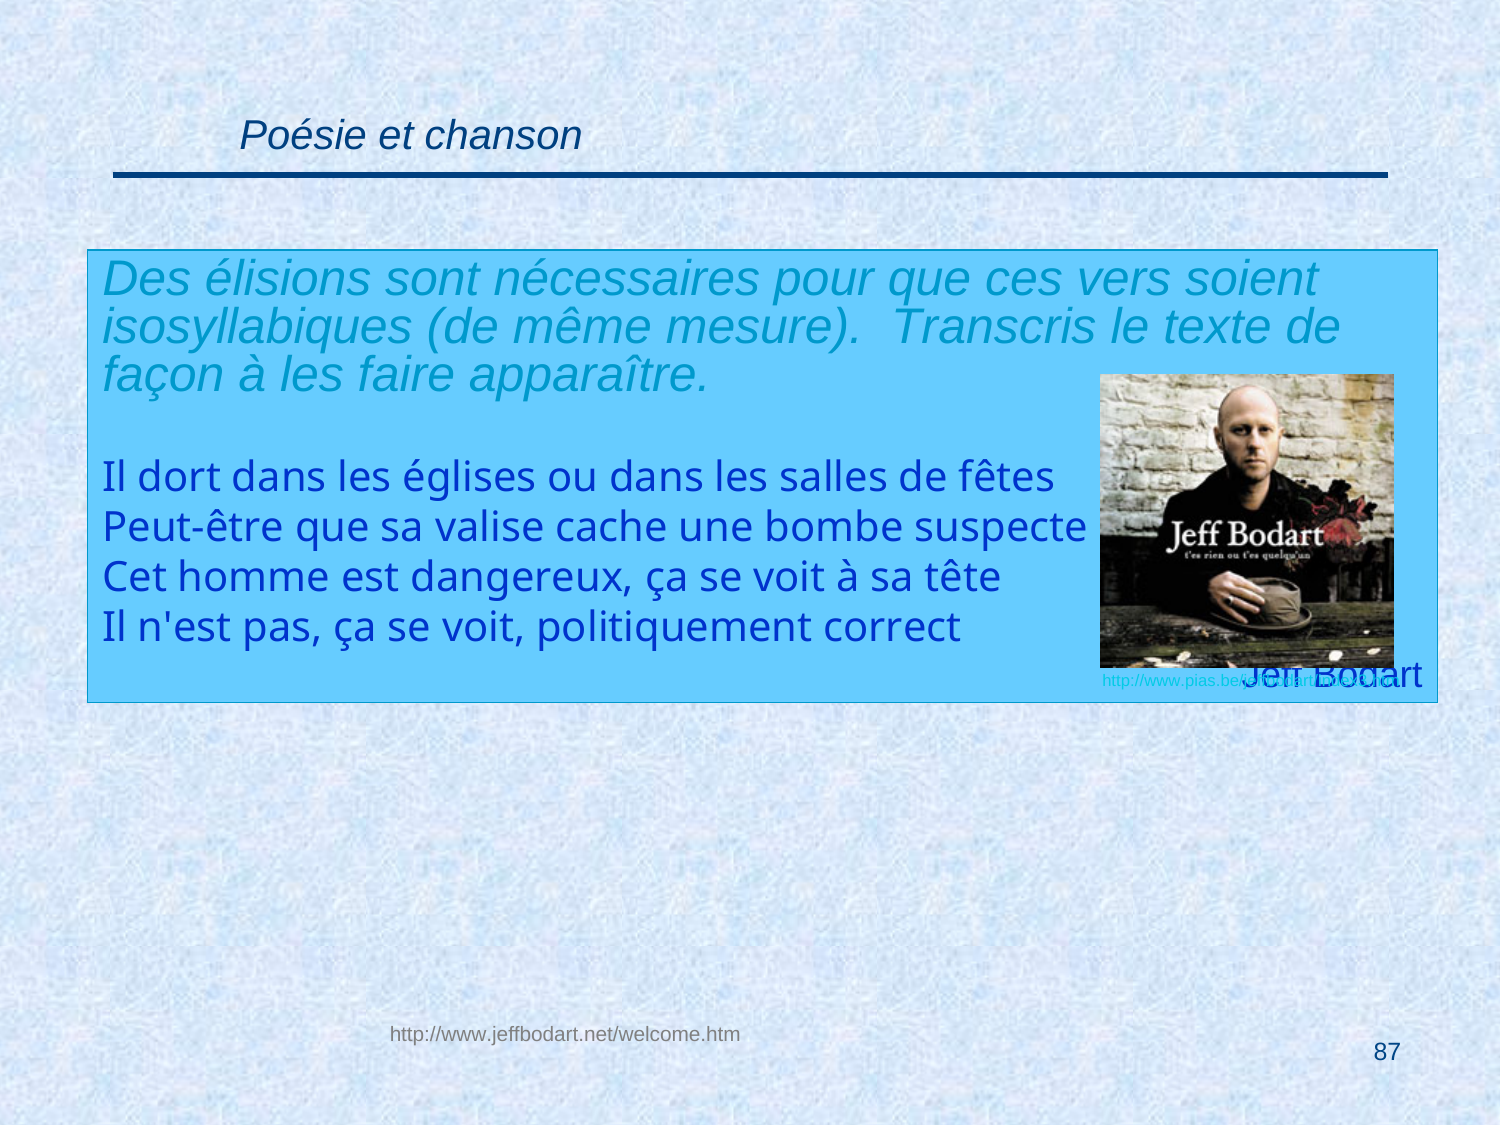

Poésie et chanson
Des élisions sont nécessaires pour que ces vers soient isosyllabiques (de même mesure). Transcris le texte de façon à les faire apparaître.
Il dort dans les églises ou dans les salles de fêtes
Peut-être que sa valise cache une bombe suspecte
Cet homme est dangereux, ça se voit à sa tête
Il n'est pas, ça se voit, politiquement correct
Jeff Bodart
http://www.pias.be/jeffbodart/index3.htm
http://www.jeffbodart.net/welcome.htm
87